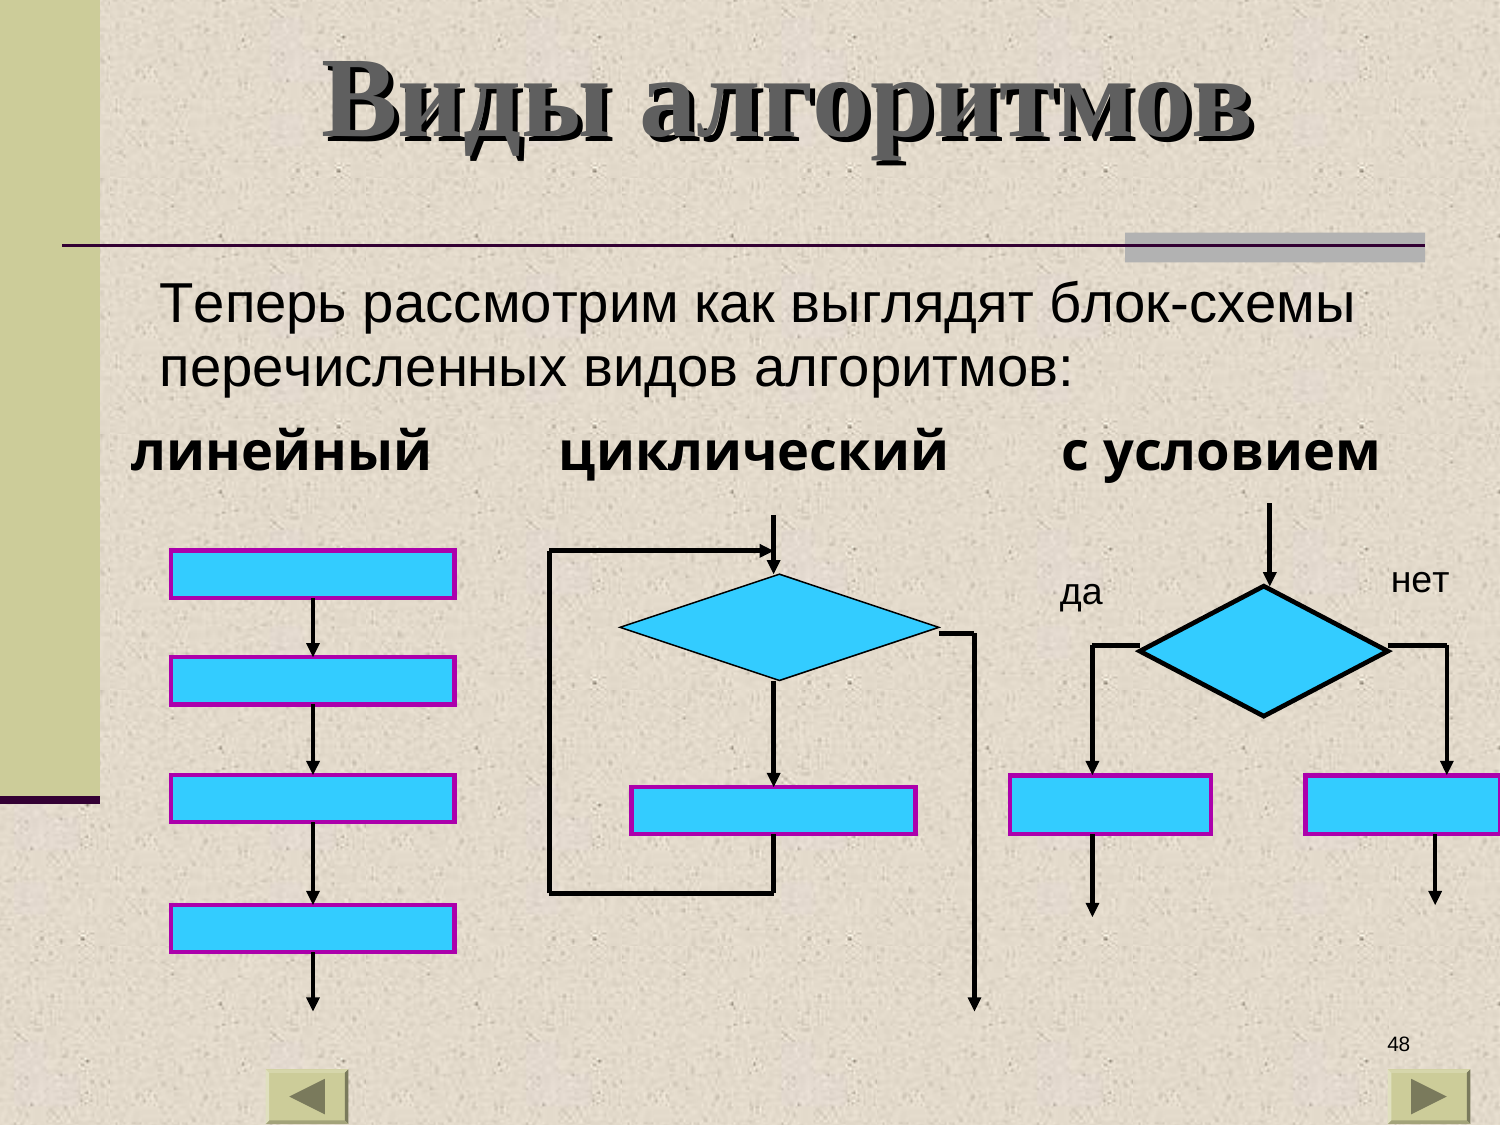

# Виды алгоритмов
	Теперь рассмотрим как выглядят блок-схемы перечисленных видов алгоритмов:
 линейный циклический с условием
нет
да
48